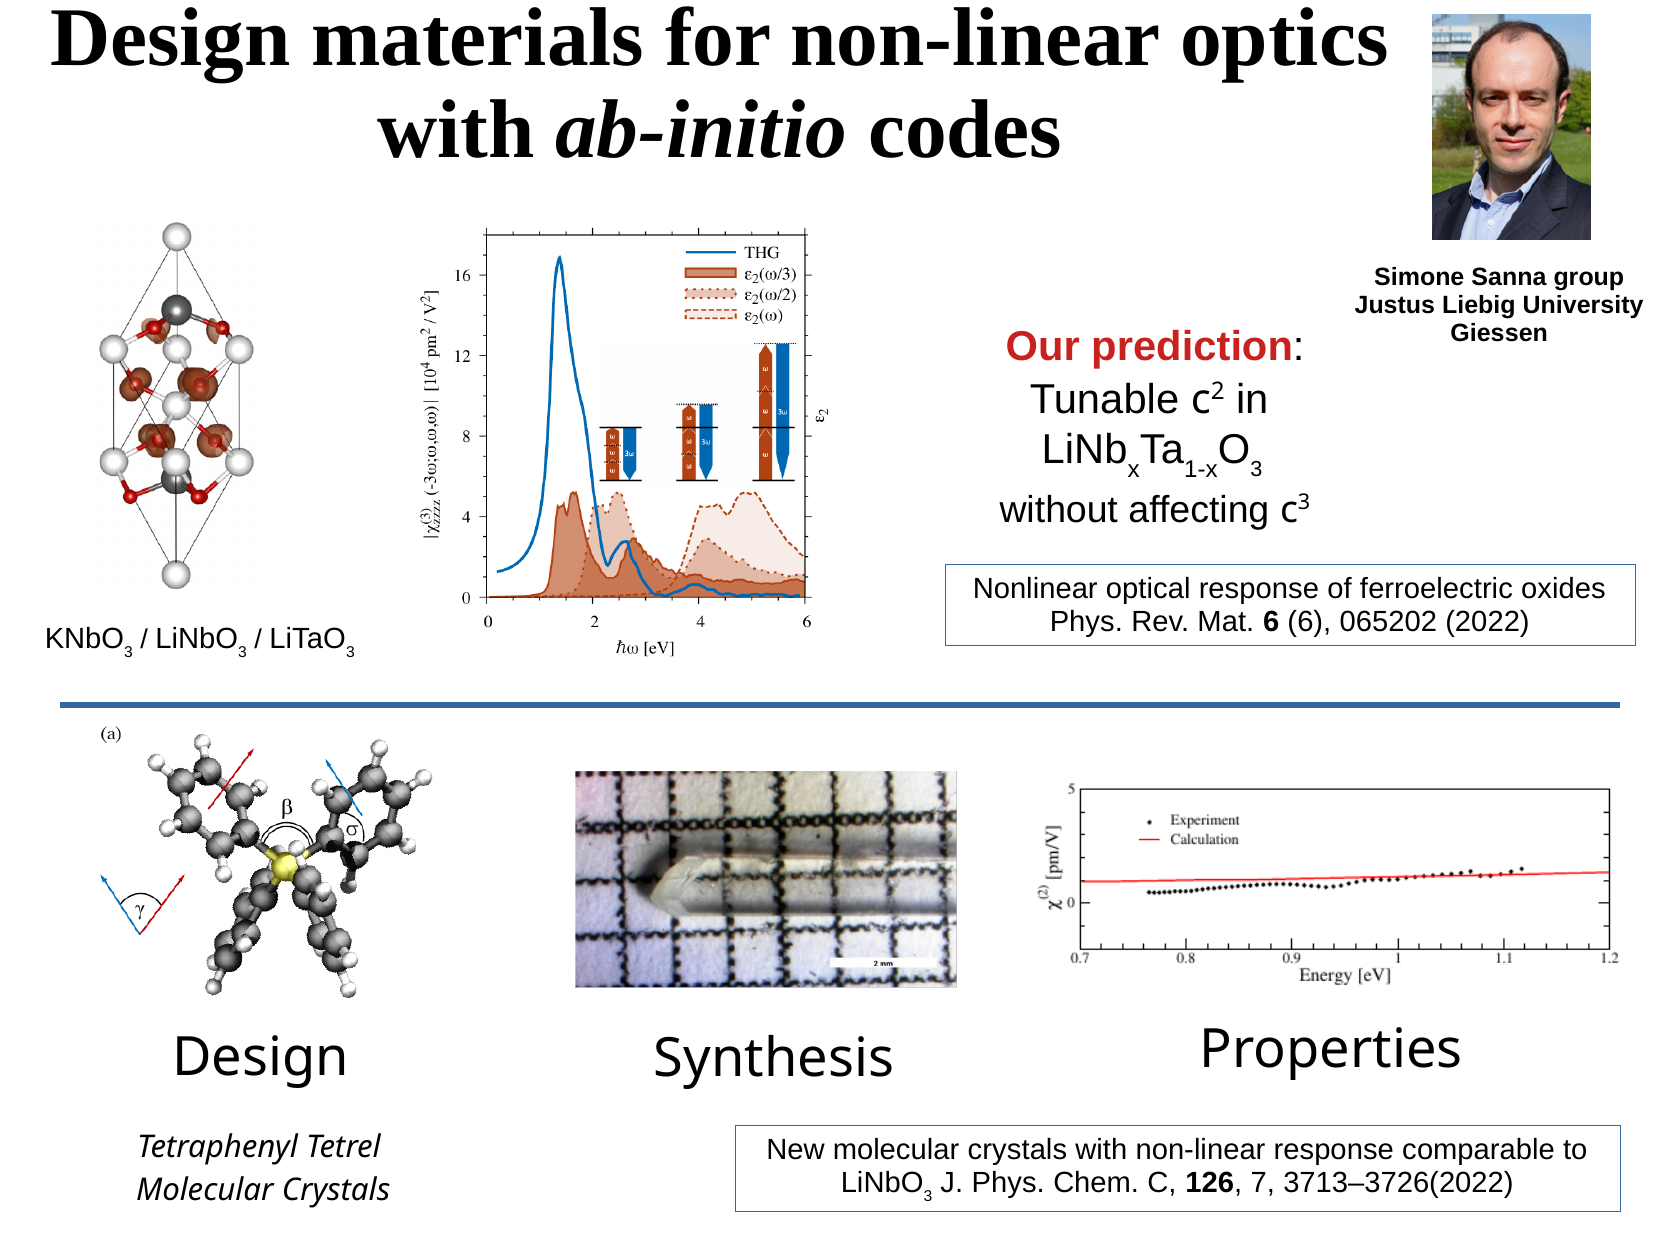

# Design materials for non-linear optics with ab-initio codes
Simone Sanna group
Justus Liebig University Giessen
Our prediction:
Tunable c2 in
LiNbxTa1-xO3
without affecting c3
Nonlinear optical response of ferroelectric oxides
Phys. Rev. Mat. 6 (6), 065202 (2022)
KNbO3 / LiNbO3 / LiTaO3
Properties
Design
Synthesis
Tetraphenyl Tetrel
Molecular Crystals
New molecular crystals with non-linear response comparable to LiNbO3 J. Phys. Chem. C, 126, 7, 3713–3726(2022)